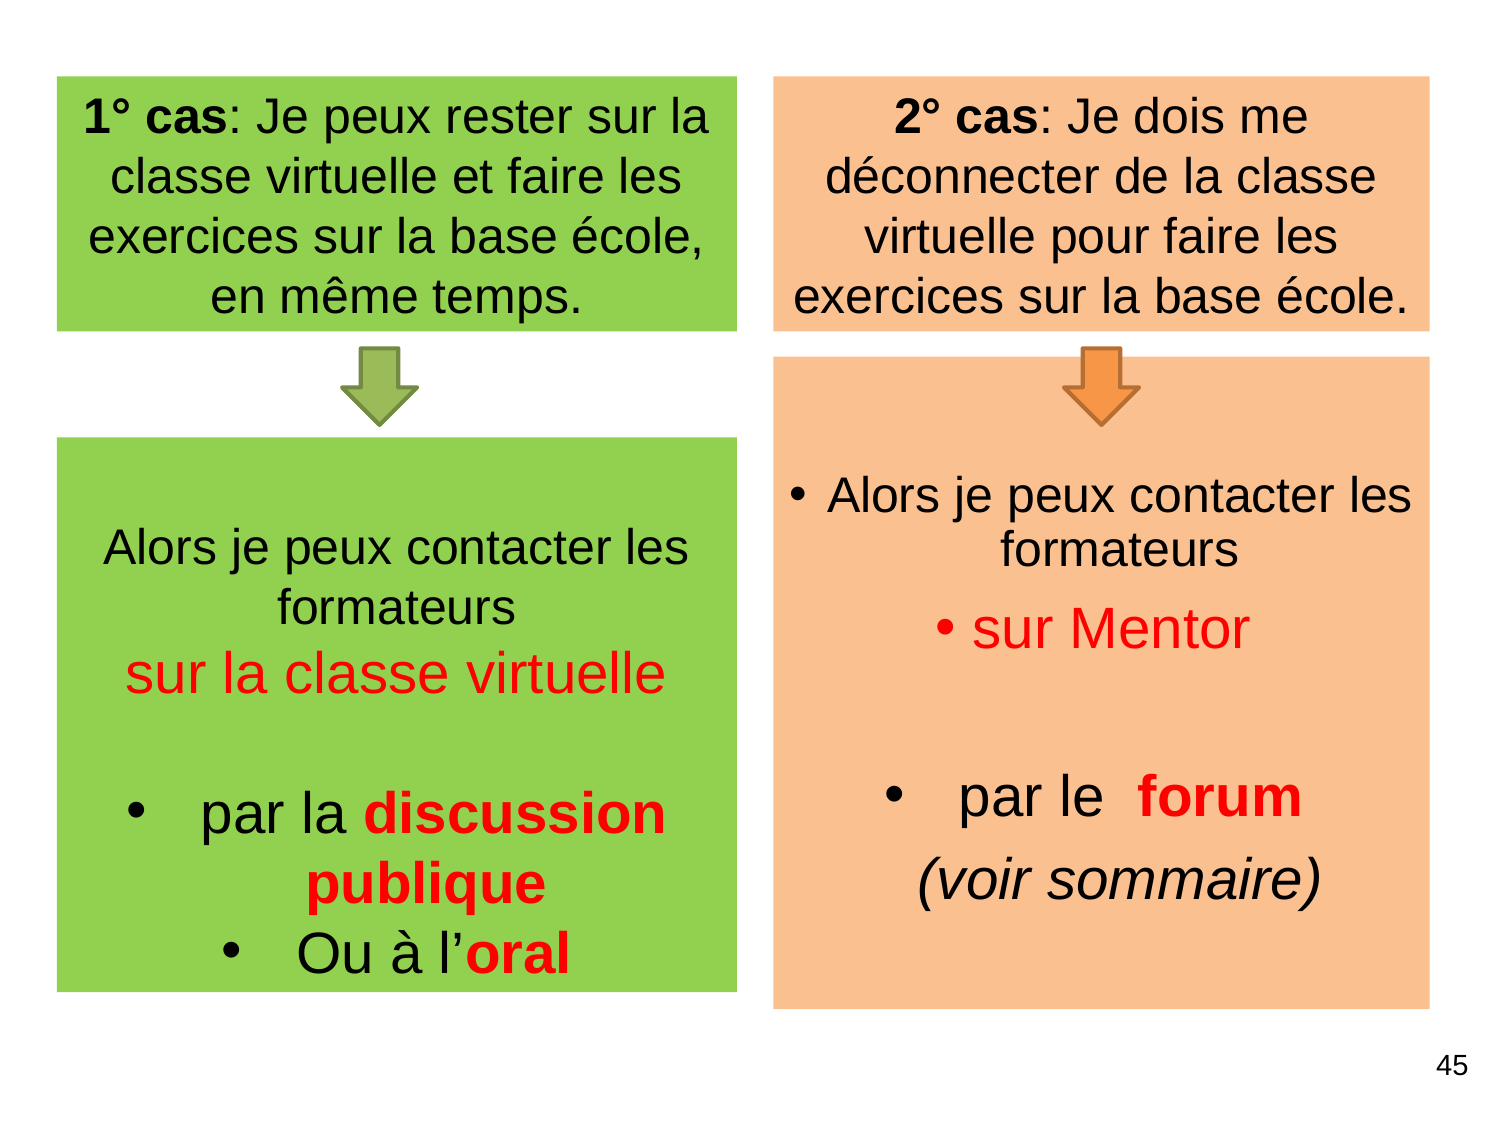

1° cas: Je peux rester sur la classe virtuelle et faire les exercices sur la base école, en même temps.
2° cas: Je dois me déconnecter de la classe virtuelle pour faire les exercices sur la base école.
# Alors je peux contacter les formateurs
sur Mentor
par le forum
(voir sommaire)
Alors je peux contacter les formateurs
sur la classe virtuelle
par la discussion publique
Ou à l’oral